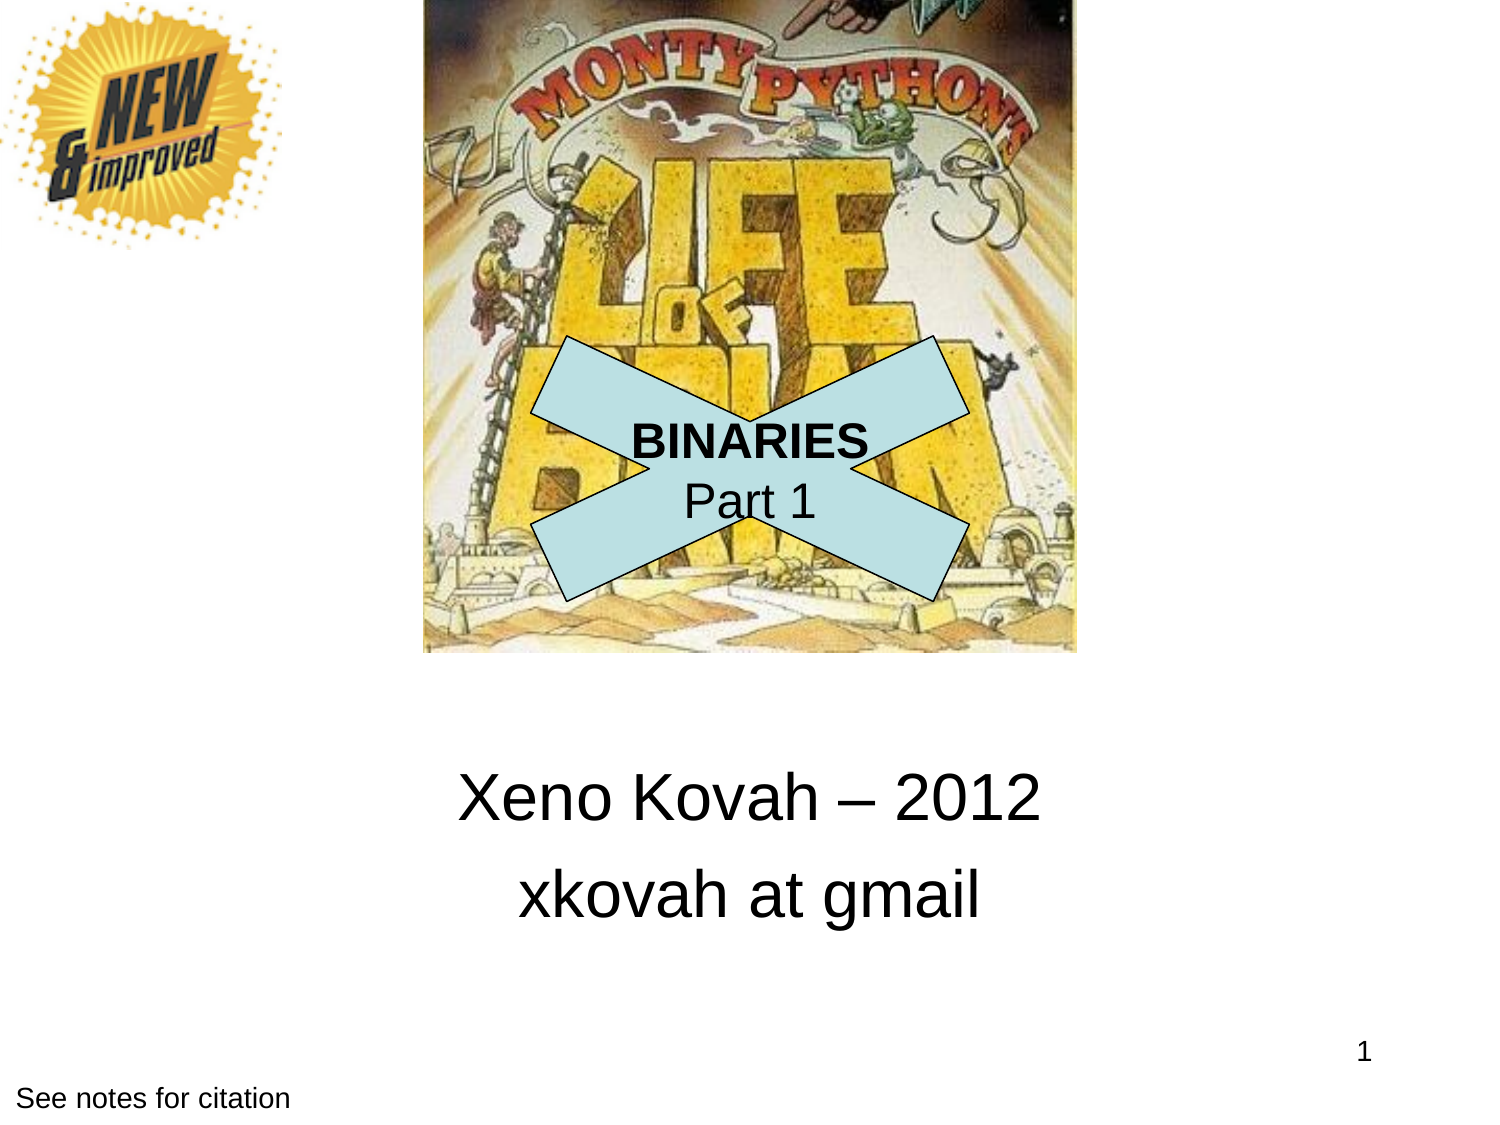

BINARIES
Part 1
Xeno Kovah – 2012
xkovah at gmail
See notes for citation